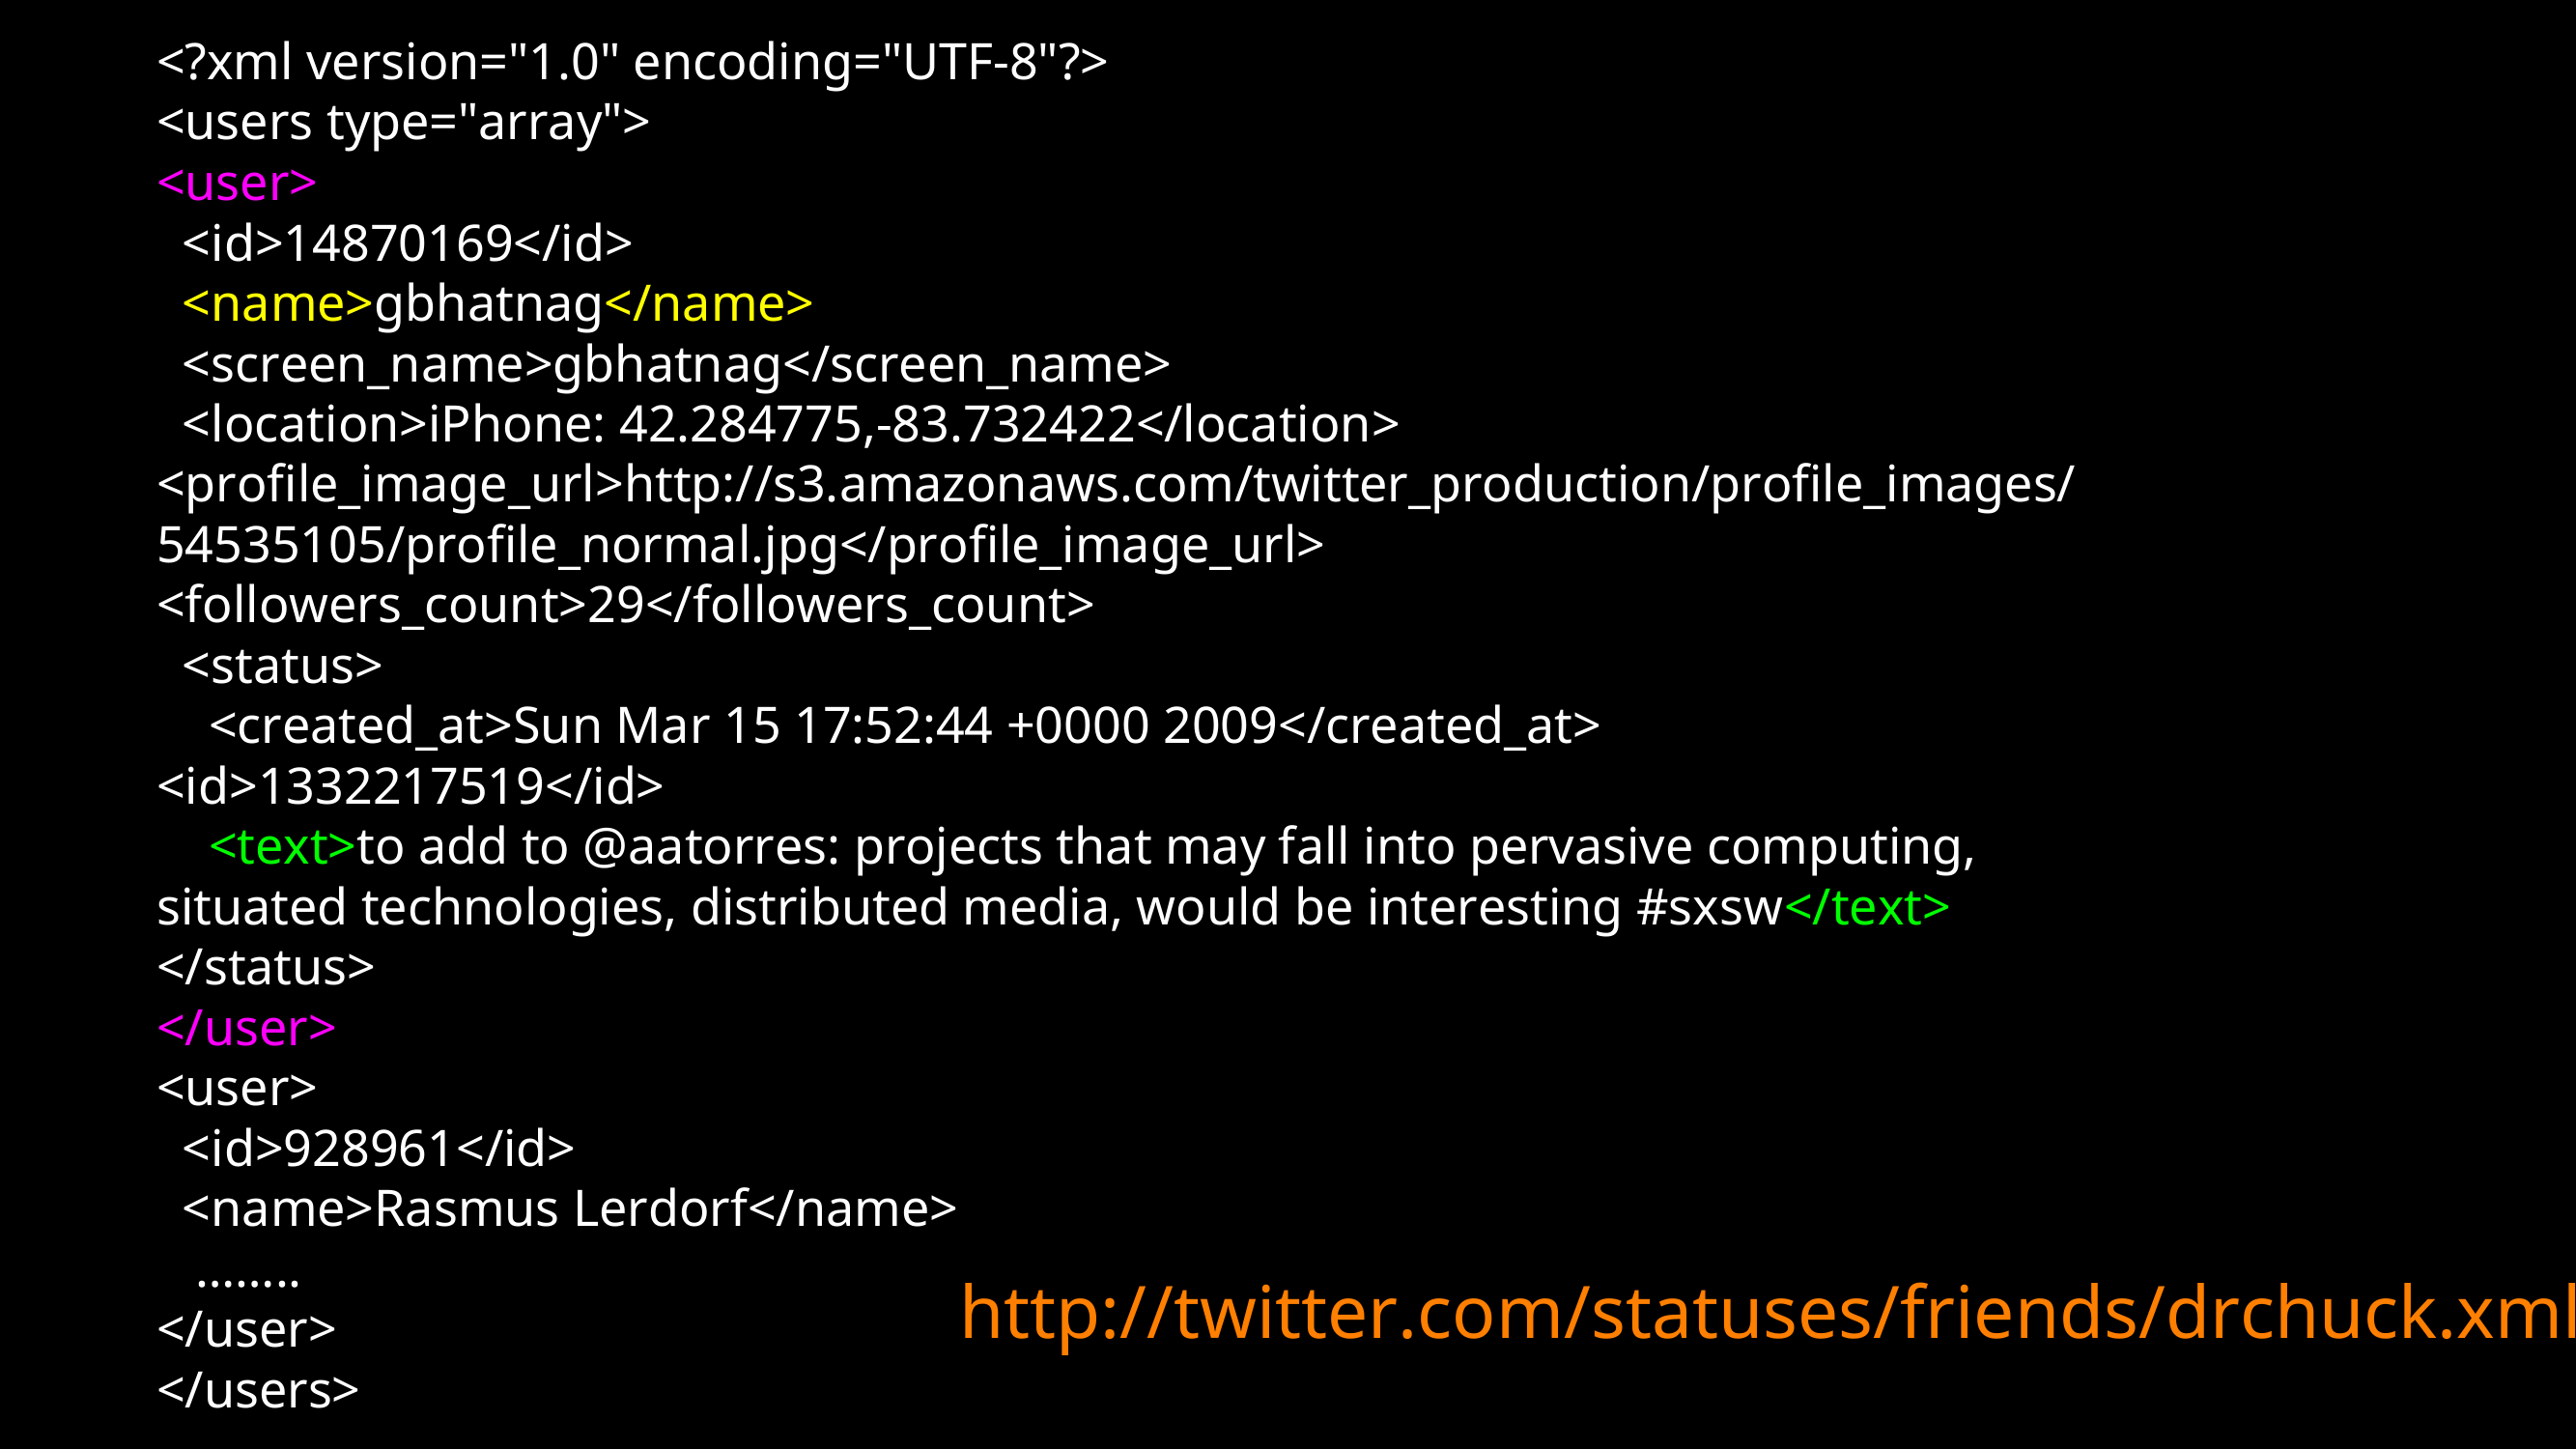

<?xml version="1.0" encoding="UTF-8"?>
<users type="array">
<user>
 <id>14870169</id>
 <name>gbhatnag</name>
 <screen_name>gbhatnag</screen_name>
 <location>iPhone: 42.284775,-83.732422</location> <profile_image_url>http://s3.amazonaws.com/twitter_production/profile_images/54535105/profile_normal.jpg</profile_image_url> <followers_count>29</followers_count>
 <status>
 <created_at>Sun Mar 15 17:52:44 +0000 2009</created_at> <id>1332217519</id>
 <text>to add to @aatorres: projects that may fall into pervasive computing, situated technologies, distributed media, would be interesting #sxsw</text> </status>
</user>
<user>
 <id>928961</id>
 <name>Rasmus Lerdorf</name>
 ……..
</user>
</users>
http://twitter.com/statuses/friends/drchuck.xml